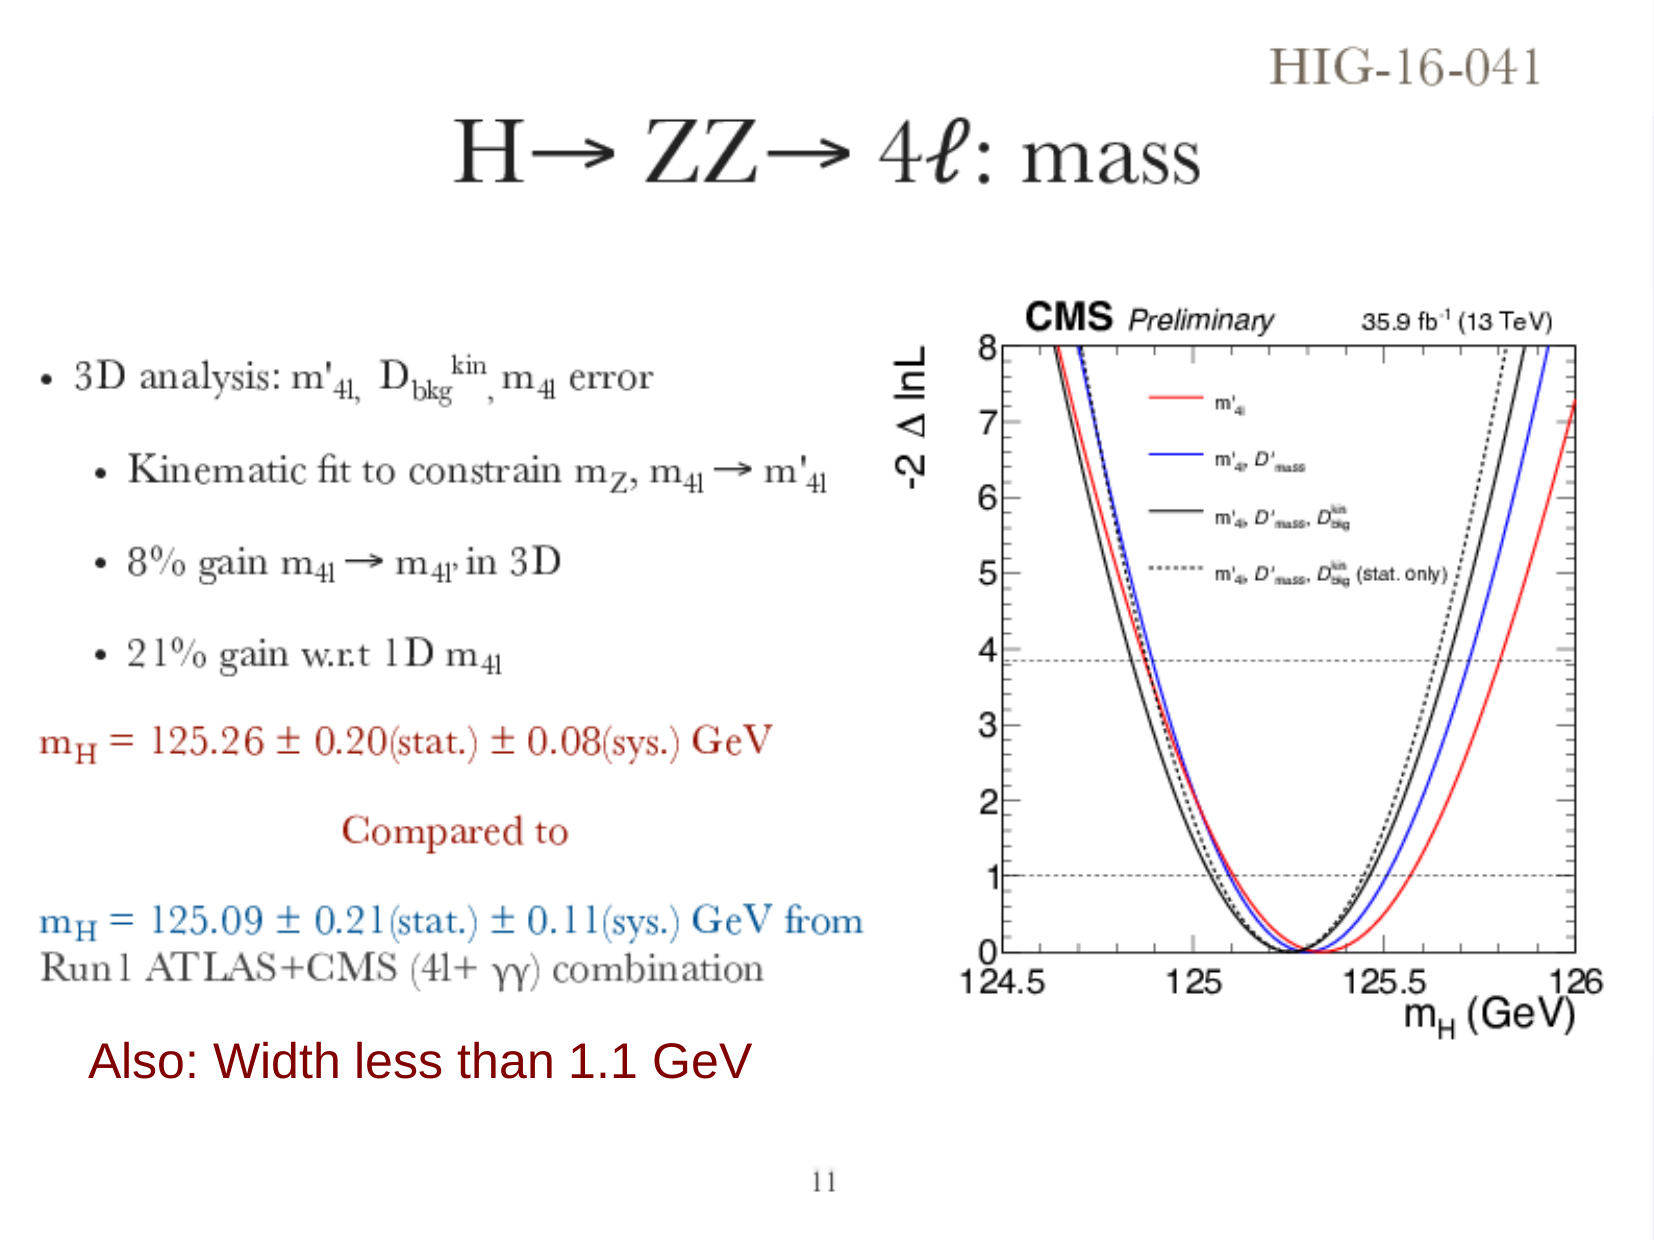

# H→ZZ mass, CMS
Fiducial cross-section extracted
See HIG-16-041 for definition & nos.
Good agreement with N3LO
Consistent with growth of
cross-section with ECM
Differential properties released too
e.g. Higgs pT, Njets, jet pT…
No significant anomalies
Unlike 2012 ATLAS pT distributions
Also: Width less than 1.1 GeV